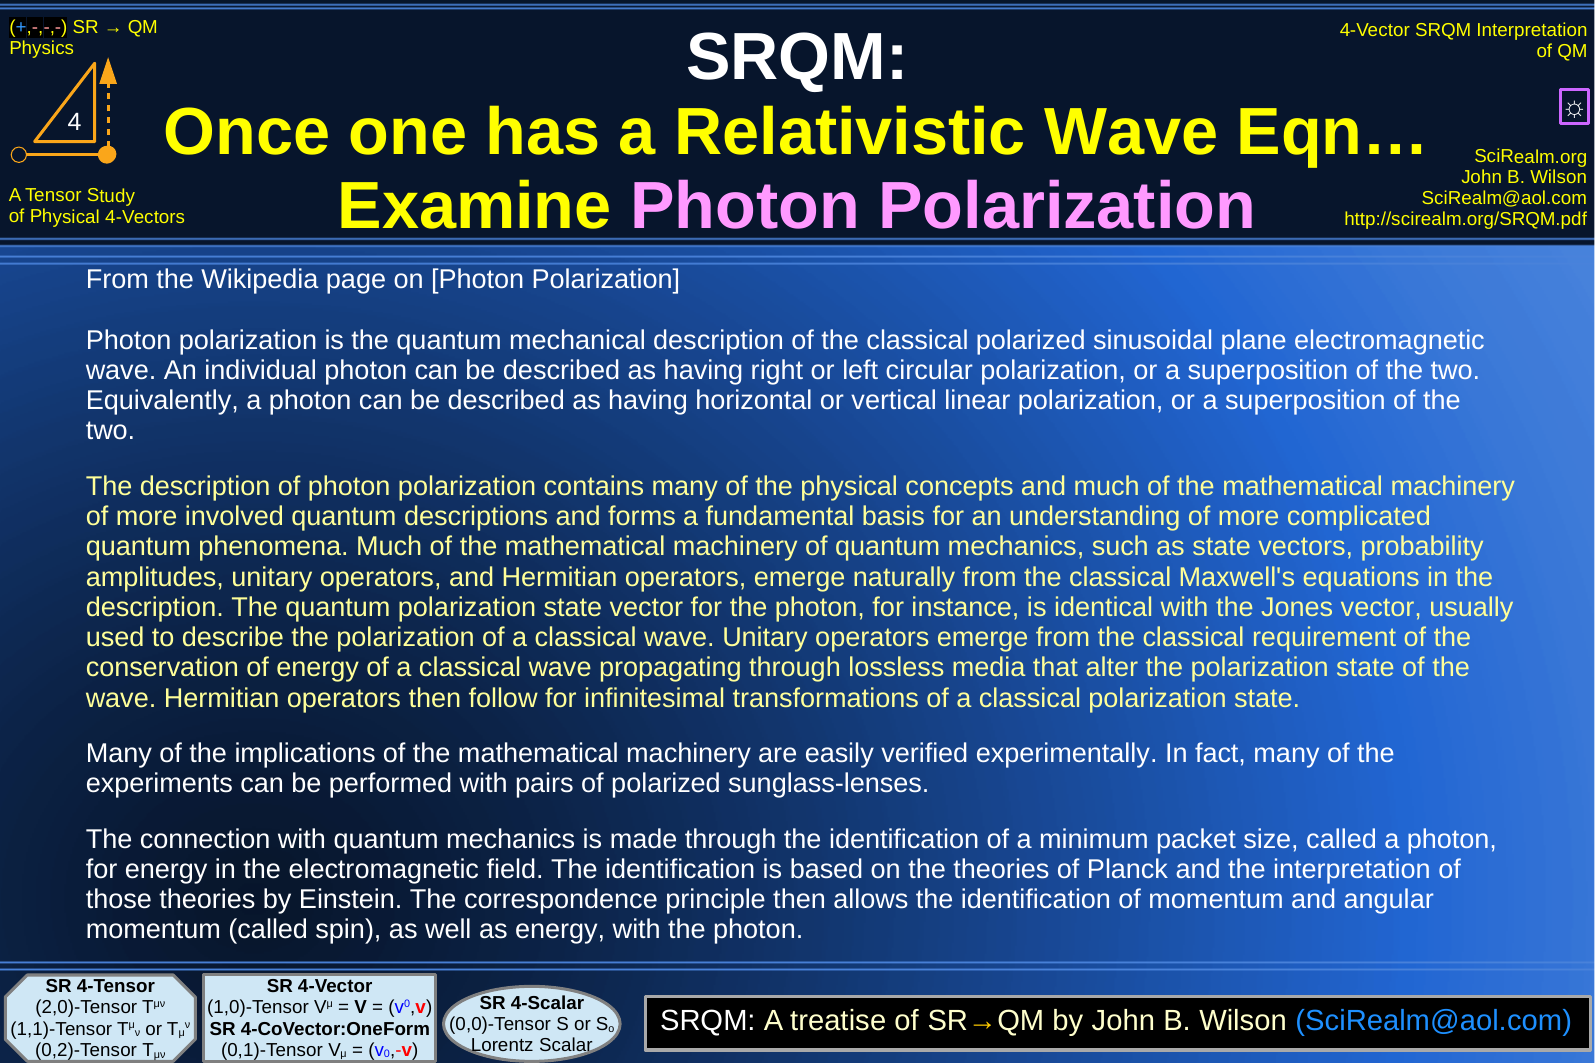

(+,-,-,-) SR → QM
Physics
A Tensor Study
of Physical 4-Vectors
4-Vector SRQM Interpretation
of QM
SciRealm.org
John B. Wilson
SciRealm@aol.com
http://scirealm.org/SRQM.pdf
# SRQM: Once one has a Relativistic Wave Eqn… Examine Photon Polarization
4
☼
From the Wikipedia page on [Photon Polarization]
Photon polarization is the quantum mechanical description of the classical polarized sinusoidal plane electromagnetic wave. An individual photon can be described as having right or left circular polarization, or a superposition of the two. Equivalently, a photon can be described as having horizontal or vertical linear polarization, or a superposition of the two.
The description of photon polarization contains many of the physical concepts and much of the mathematical machinery of more involved quantum descriptions and forms a fundamental basis for an understanding of more complicated quantum phenomena. Much of the mathematical machinery of quantum mechanics, such as state vectors, probability amplitudes, unitary operators, and Hermitian operators, emerge naturally from the classical Maxwell's equations in the description. The quantum polarization state vector for the photon, for instance, is identical with the Jones vector, usually used to describe the polarization of a classical wave. Unitary operators emerge from the classical requirement of the conservation of energy of a classical wave propagating through lossless media that alter the polarization state of the wave. Hermitian operators then follow for infinitesimal transformations of a classical polarization state.
Many of the implications of the mathematical machinery are easily verified experimentally. In fact, many of the experiments can be performed with pairs of polarized sunglass-lenses.
The connection with quantum mechanics is made through the identification of a minimum packet size, called a photon, for energy in the electromagnetic field. The identification is based on the theories of Planck and the interpretation of those theories by Einstein. The correspondence principle then allows the identification of momentum and angular momentum (called spin), as well as energy, with the photon.
SR 4-Tensor
(2,0)-Tensor Tμν
(1,1)-Tensor Tμν or Tμν
(0,2)-Tensor Tμν
SR 4-Vector
(1,0)-Tensor Vμ = V = (v0,v)
SR 4-CoVector:OneForm
(0,1)-Tensor Vμ = (v0,-v)
SR 4-Scalar
(0,0)-Tensor S or So
Lorentz Scalar
SRQM: A treatise of SR→QM by John B. Wilson (SciRealm@aol.com)